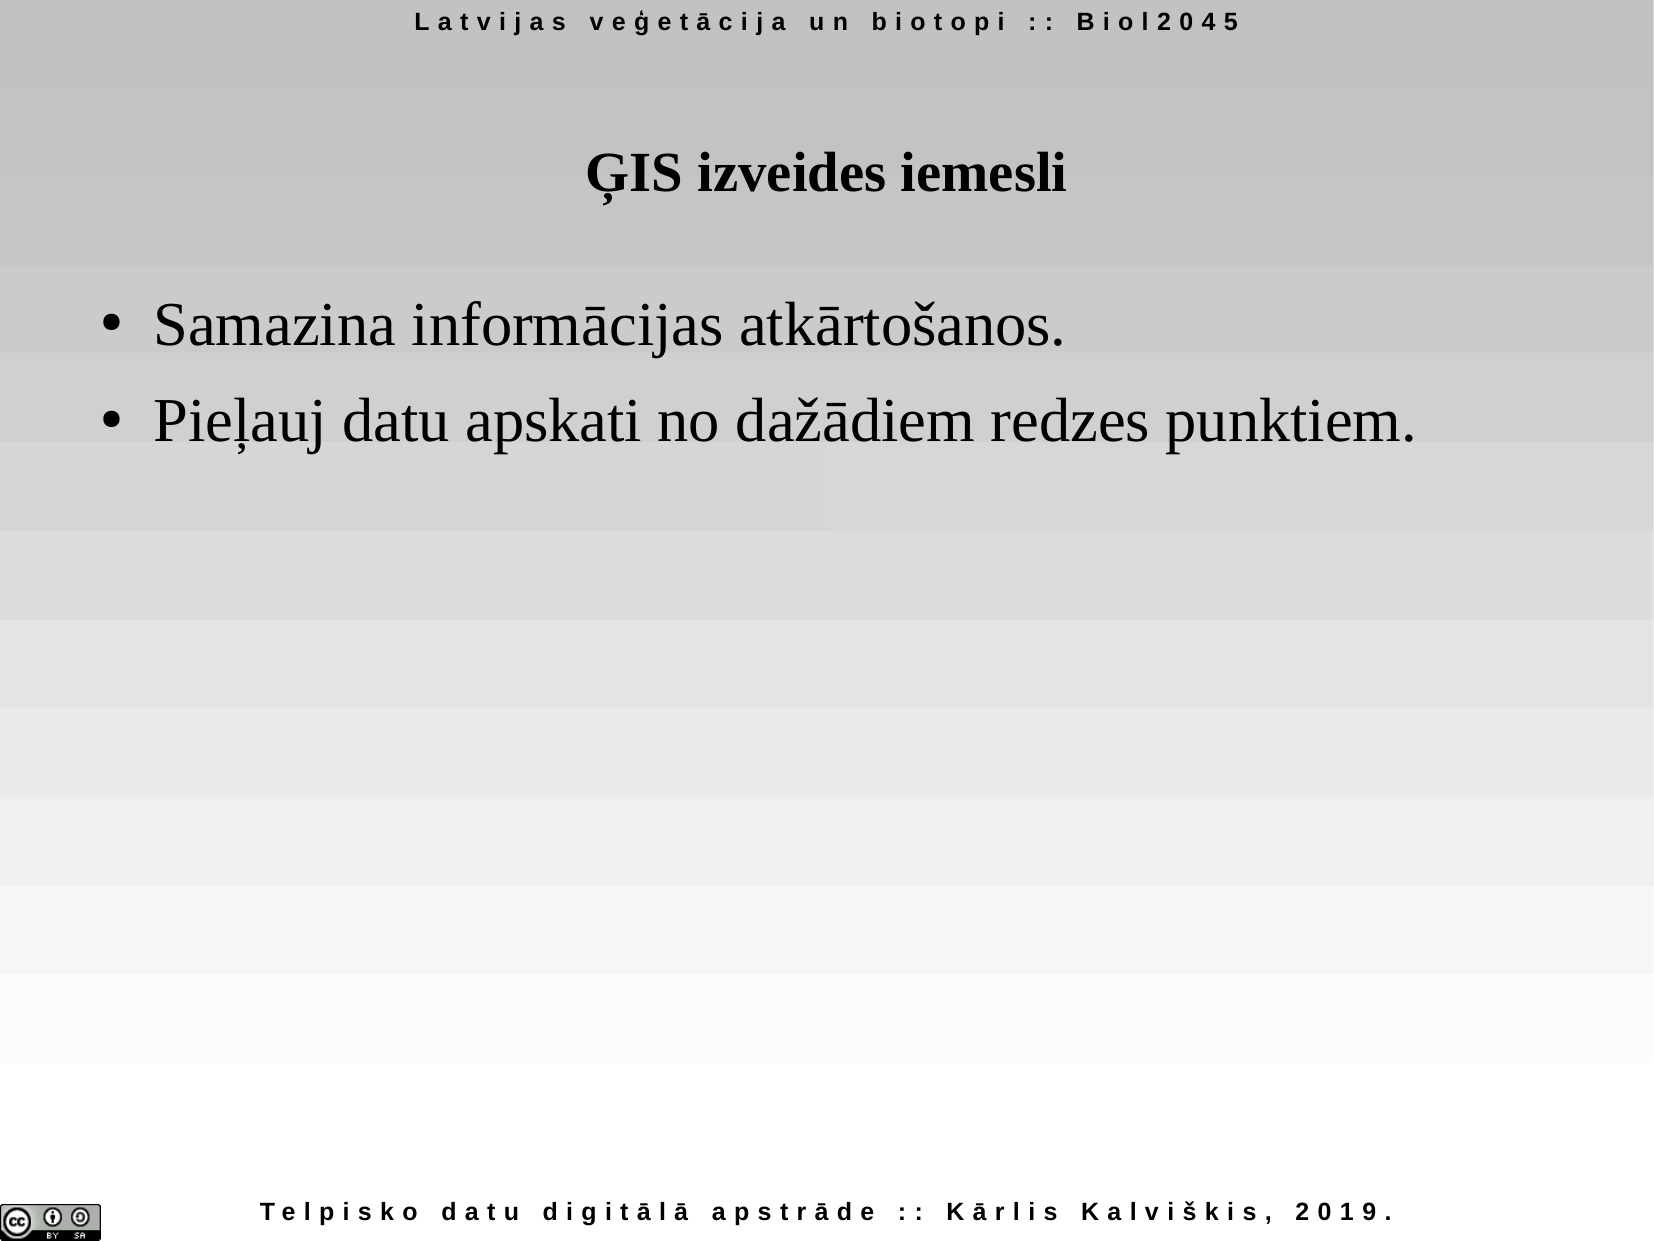

# ĢIS izveides iemesli
Samazina informācijas atkārtošanos.
Pieļauj datu apskati no dažādiem redzes punktiem.